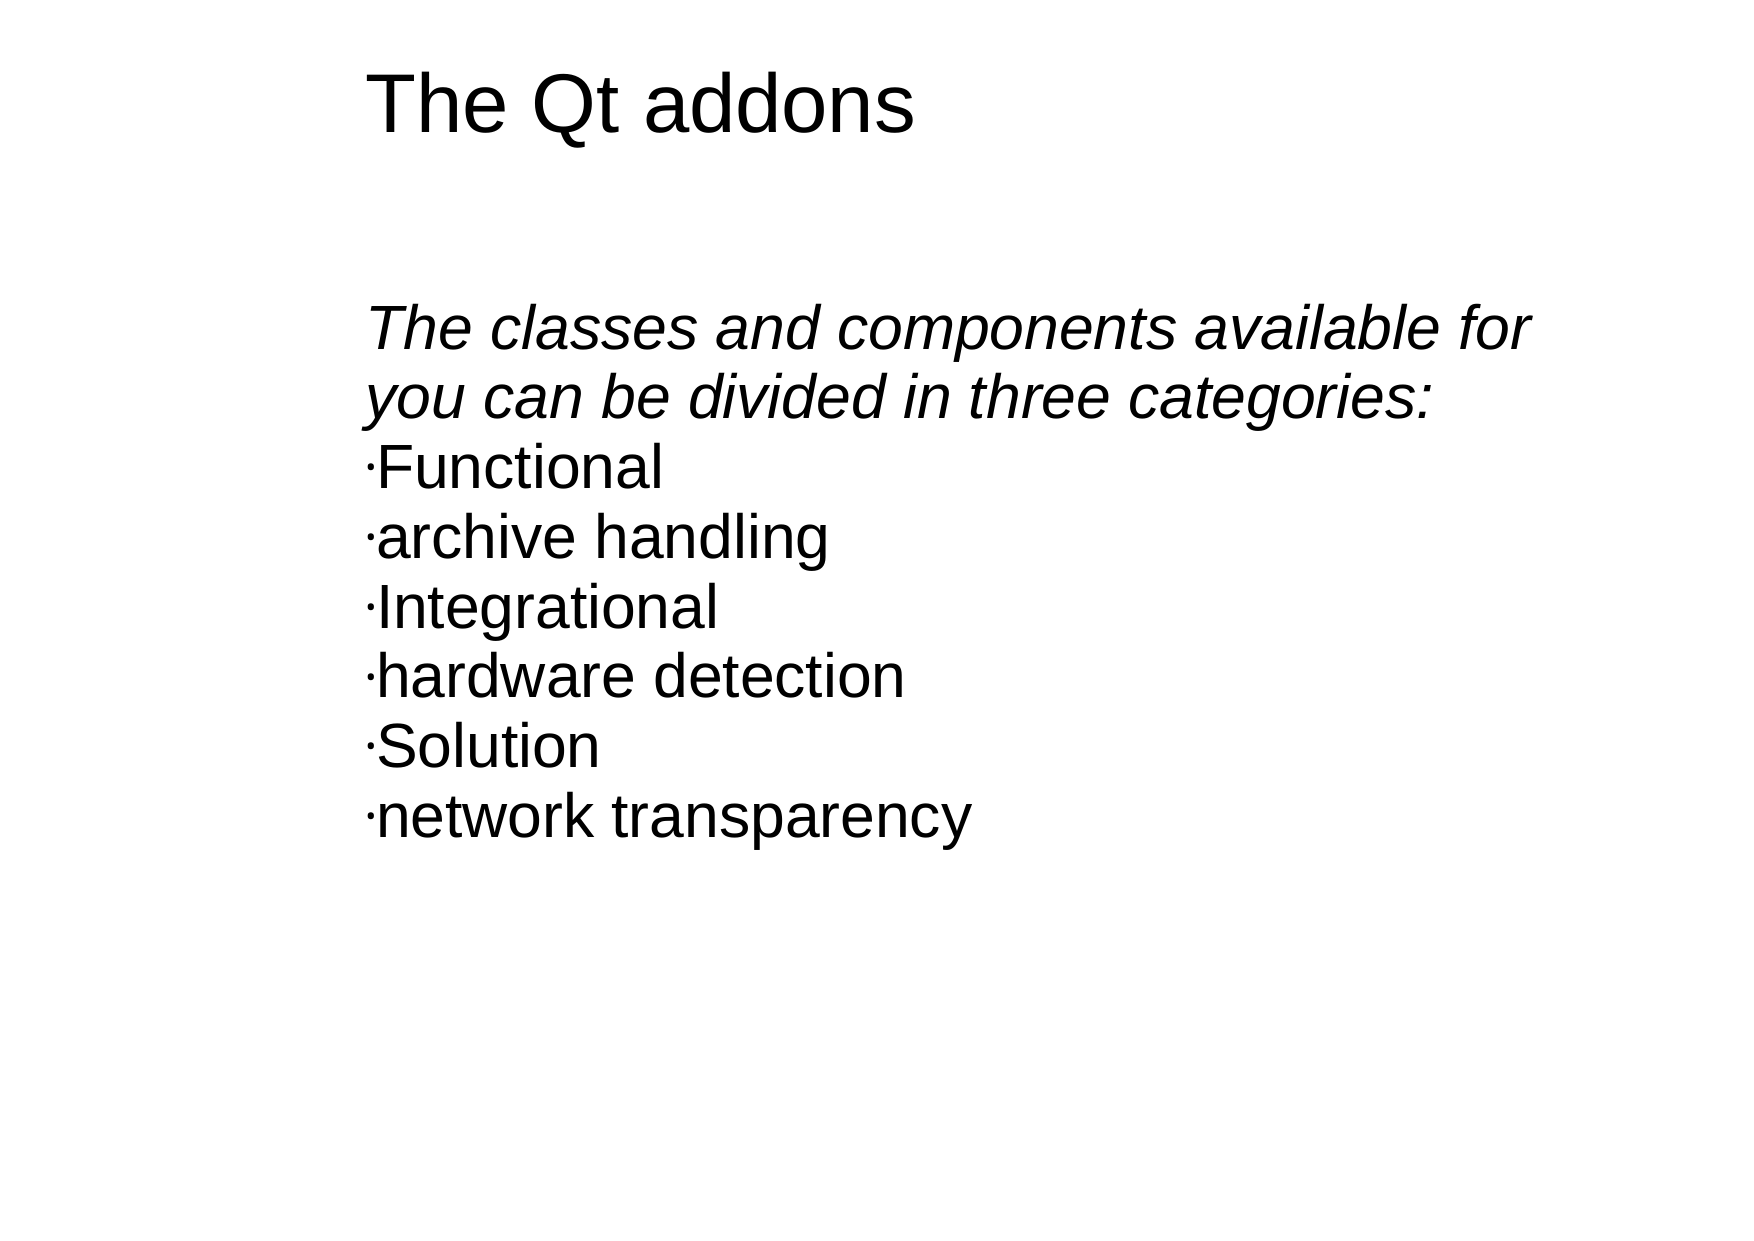

The Qt addons
The classes and components available for you can be divided in three categories:
Functional
archive handling
Integrational
hardware detection
Solution
network transparency